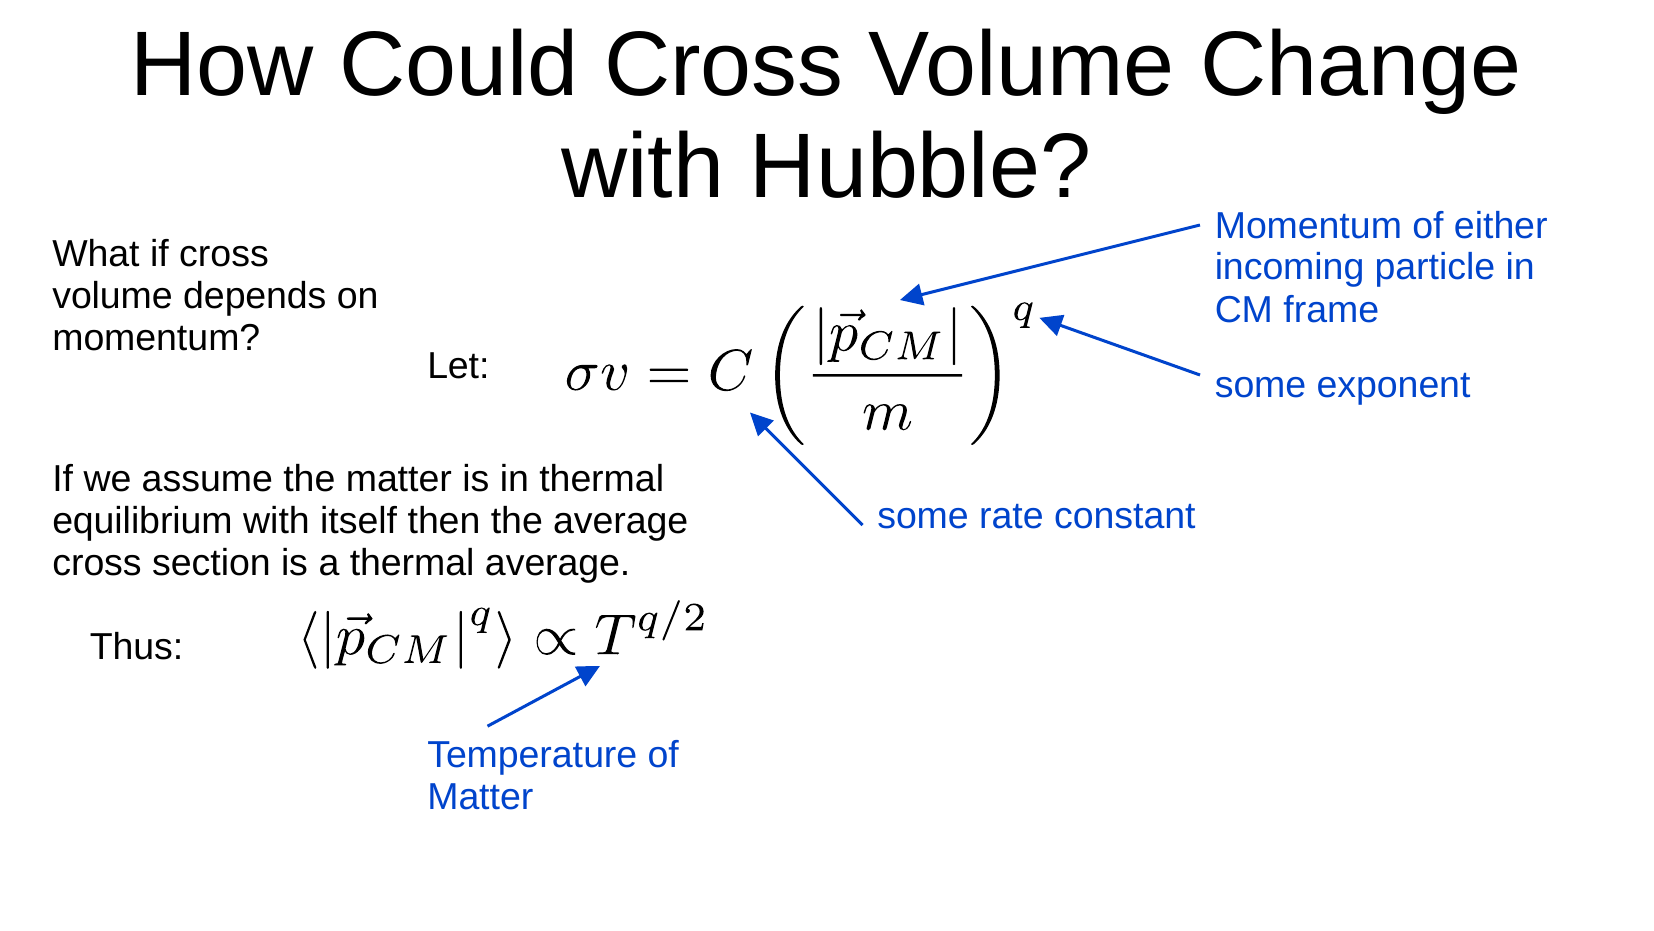

# How Could Cross Volume Change with Hubble?
Momentum of either incoming particle in CM frame
What if cross volume depends on momentum?
Let:
some exponent
If we assume the matter is in thermal equilibrium with itself then the average cross section is a thermal average.
some rate constant
Thus:
Temperature of Matter